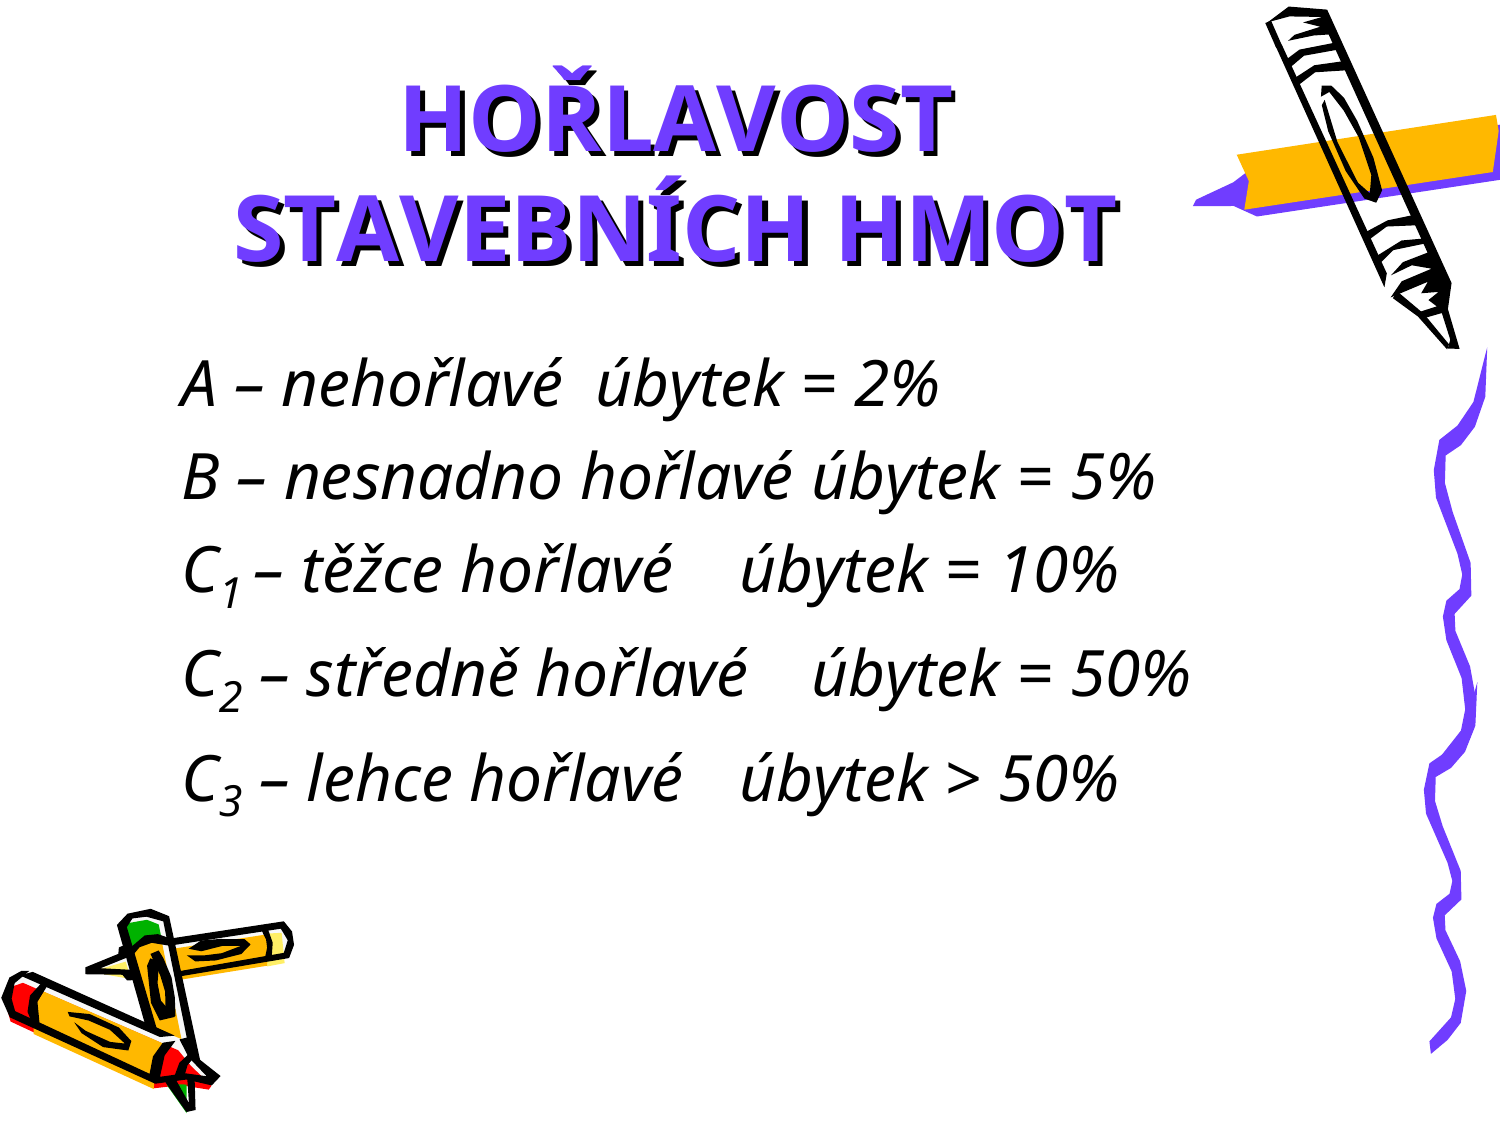

# HOŘLAVOST STAVEBNÍCH HMOT
A – nehořlavé			úbytek = 2%
B – nesnadno hořlavé	úbytek = 5%
C1 – těžce hořlavé		úbytek = 10%
C2 – středně hořlavé	úbytek = 50%
C3 – lehce hořlavé		úbytek > 50%